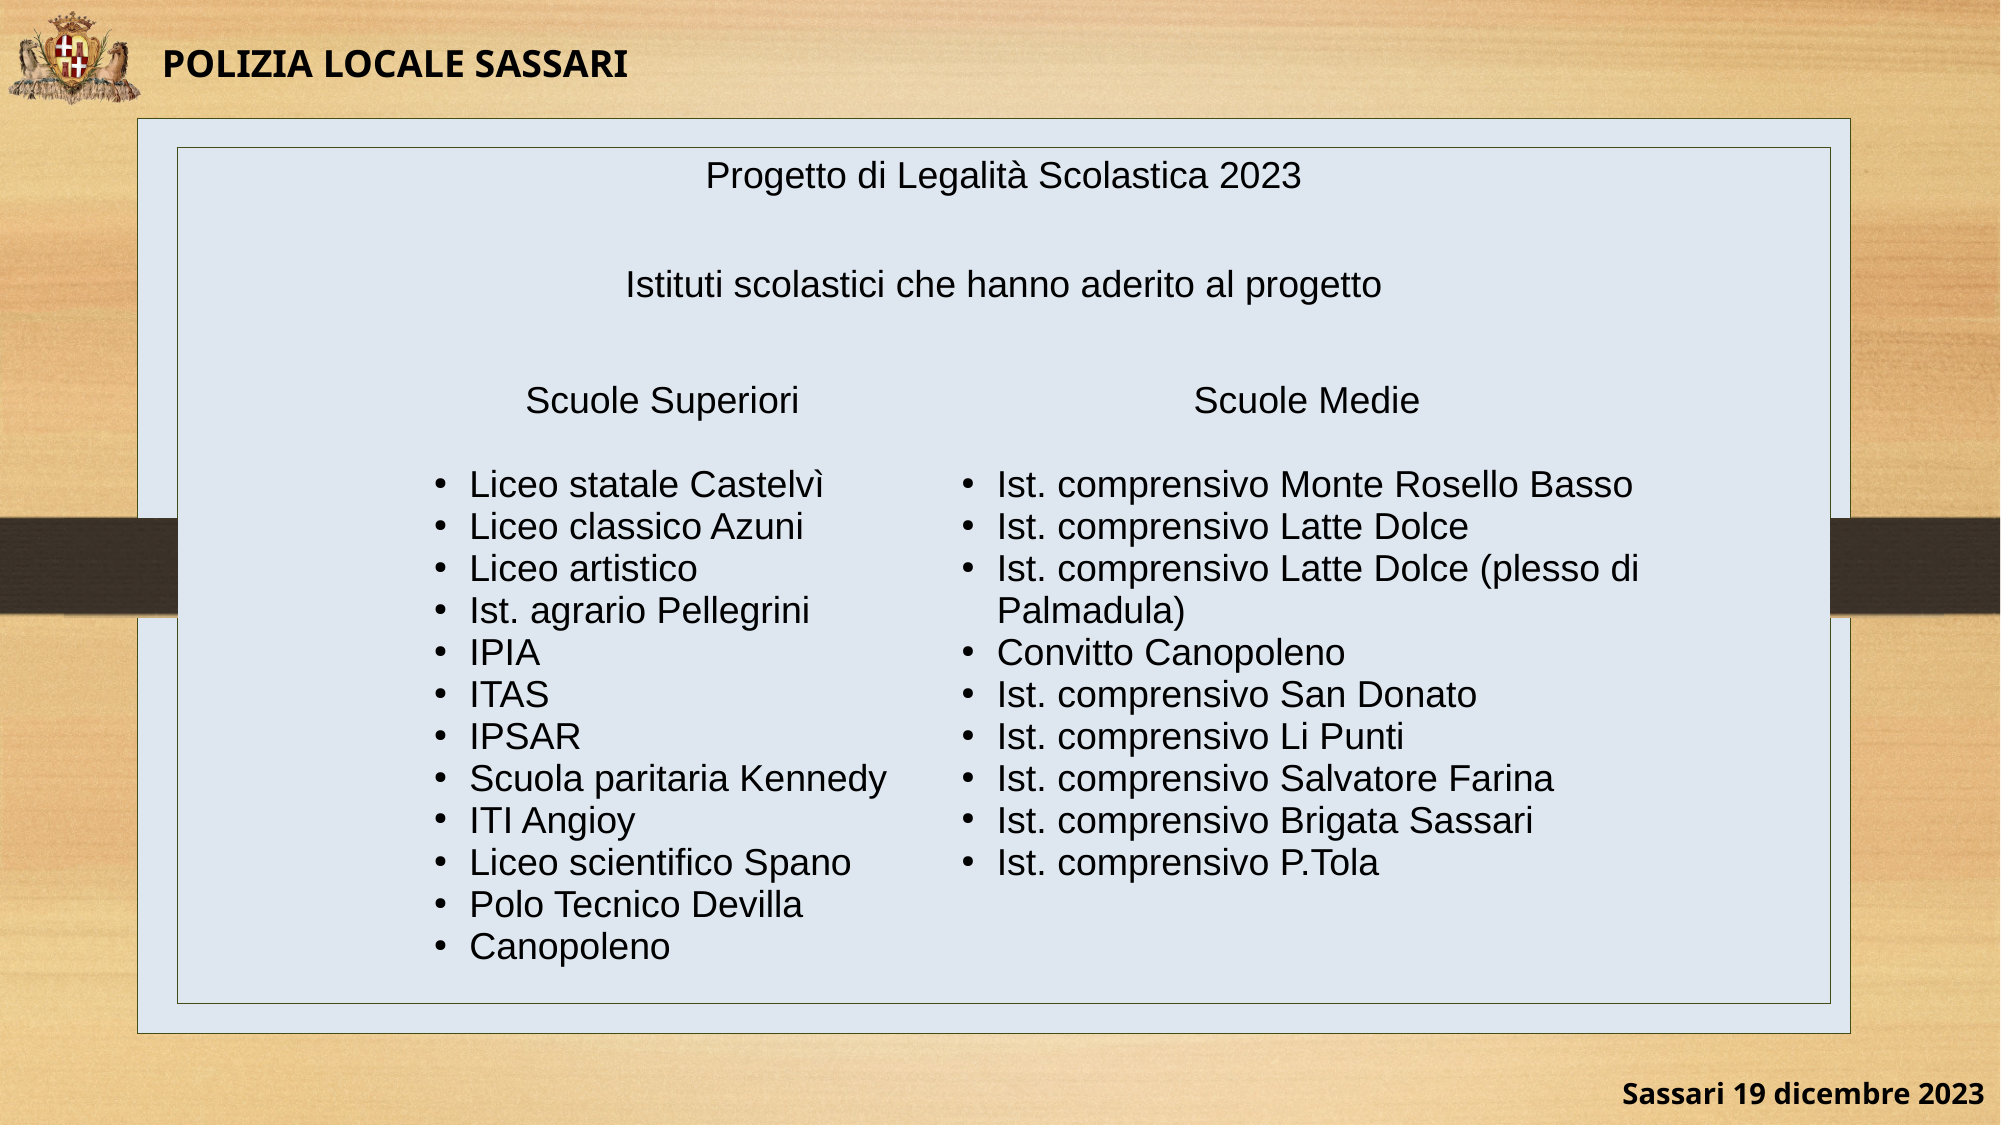

POLIZIA LOCALE SASSARI
Progetto di Legalità Scolastica 2023
Istituti scolastici che hanno aderito al progetto
Scuole Superiori
Liceo statale Castelvì
Liceo classico Azuni
Liceo artistico
Ist. agrario Pellegrini
IPIA
ITAS
IPSAR
Scuola paritaria Kennedy
ITI Angioy
Liceo scientifico Spano
Polo Tecnico Devilla
Canopoleno
Scuole Medie
Ist. comprensivo Monte Rosello Basso
Ist. comprensivo Latte Dolce
Ist. comprensivo Latte Dolce (plesso di Palmadula)
Convitto Canopoleno
Ist. comprensivo San Donato
Ist. comprensivo Li Punti
Ist. comprensivo Salvatore Farina
Ist. comprensivo Brigata Sassari
Ist. comprensivo P.Tola
Sassari 19 dicembre 2023